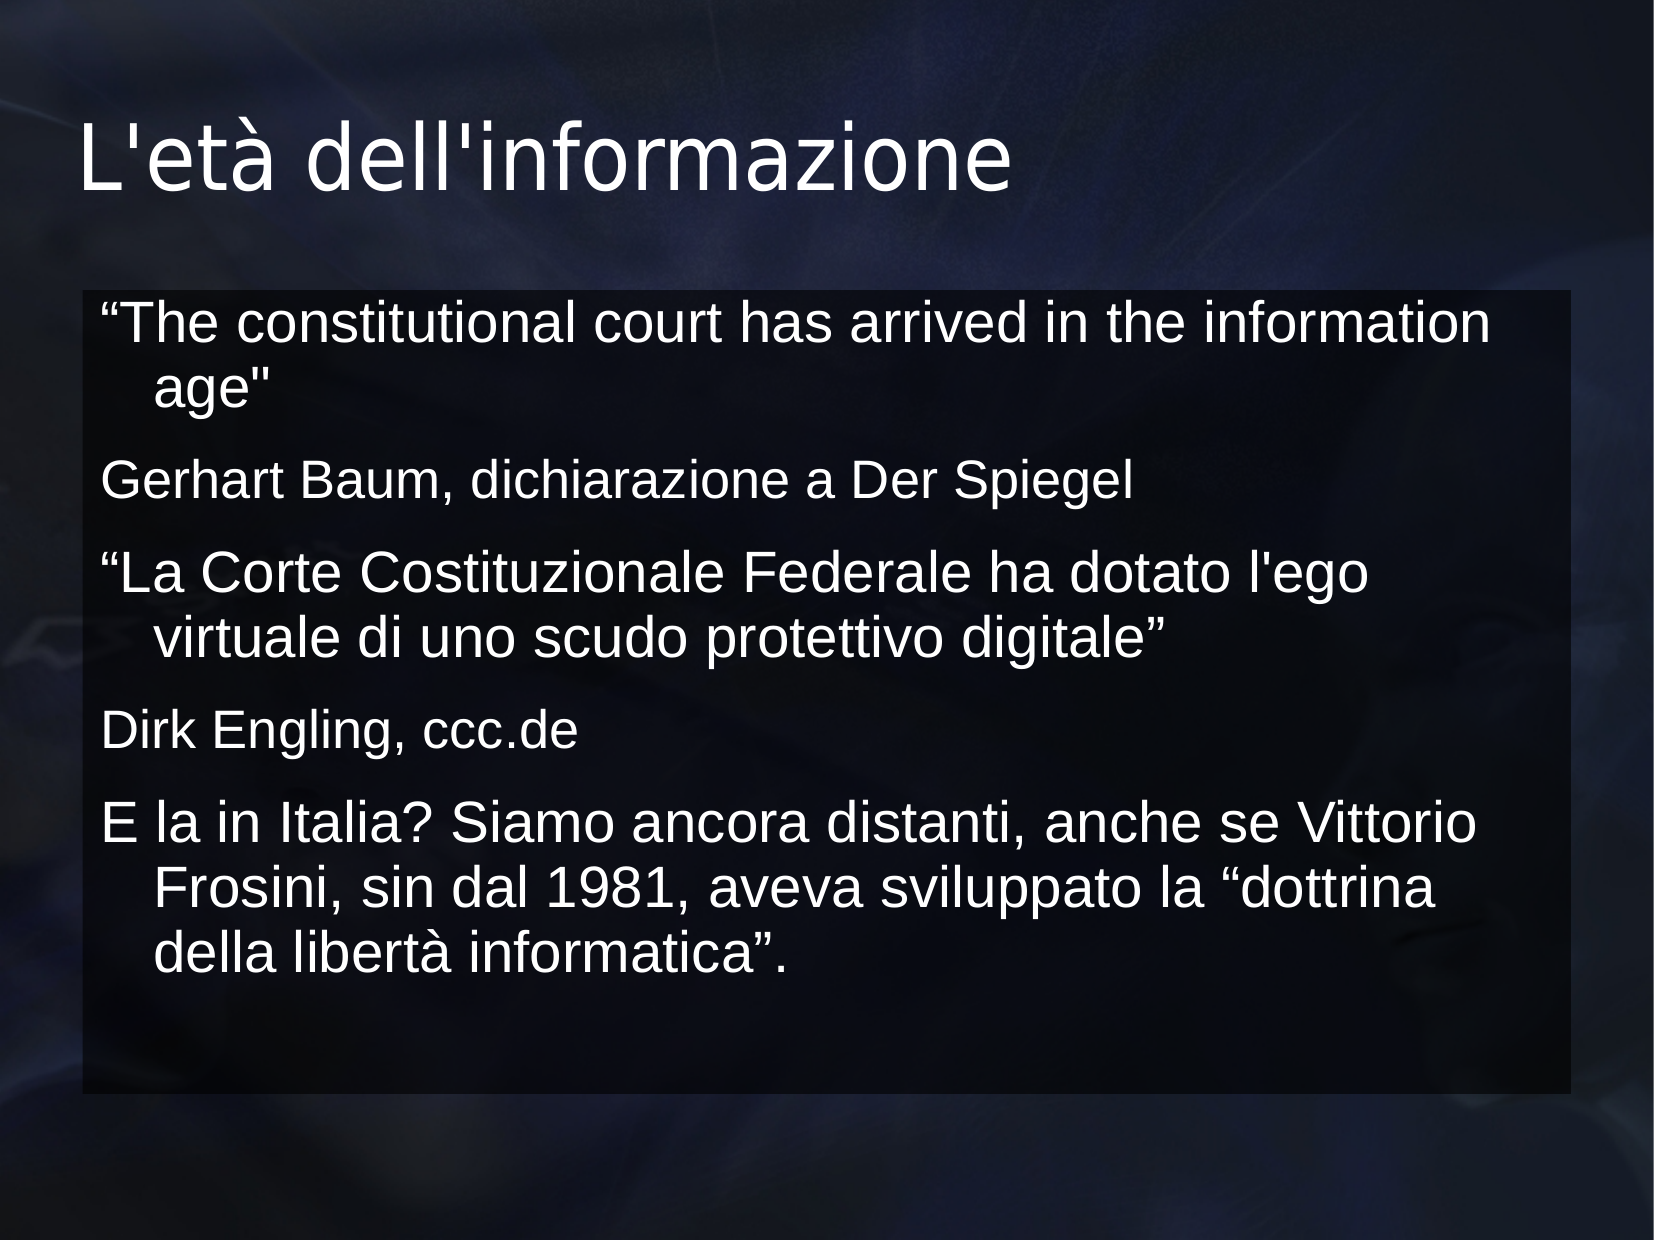

# L'età dell'informazione
“The constitutional court has arrived in the information age"
Gerhart Baum, dichiarazione a Der Spiegel
“La Corte Costituzionale Federale ha dotato l'ego virtuale di uno scudo protettivo digitale”
Dirk Engling, ccc.de
E la in Italia? Siamo ancora distanti, anche se Vittorio Frosini, sin dal 1981, aveva sviluppato la “dottrina della libertà informatica”.